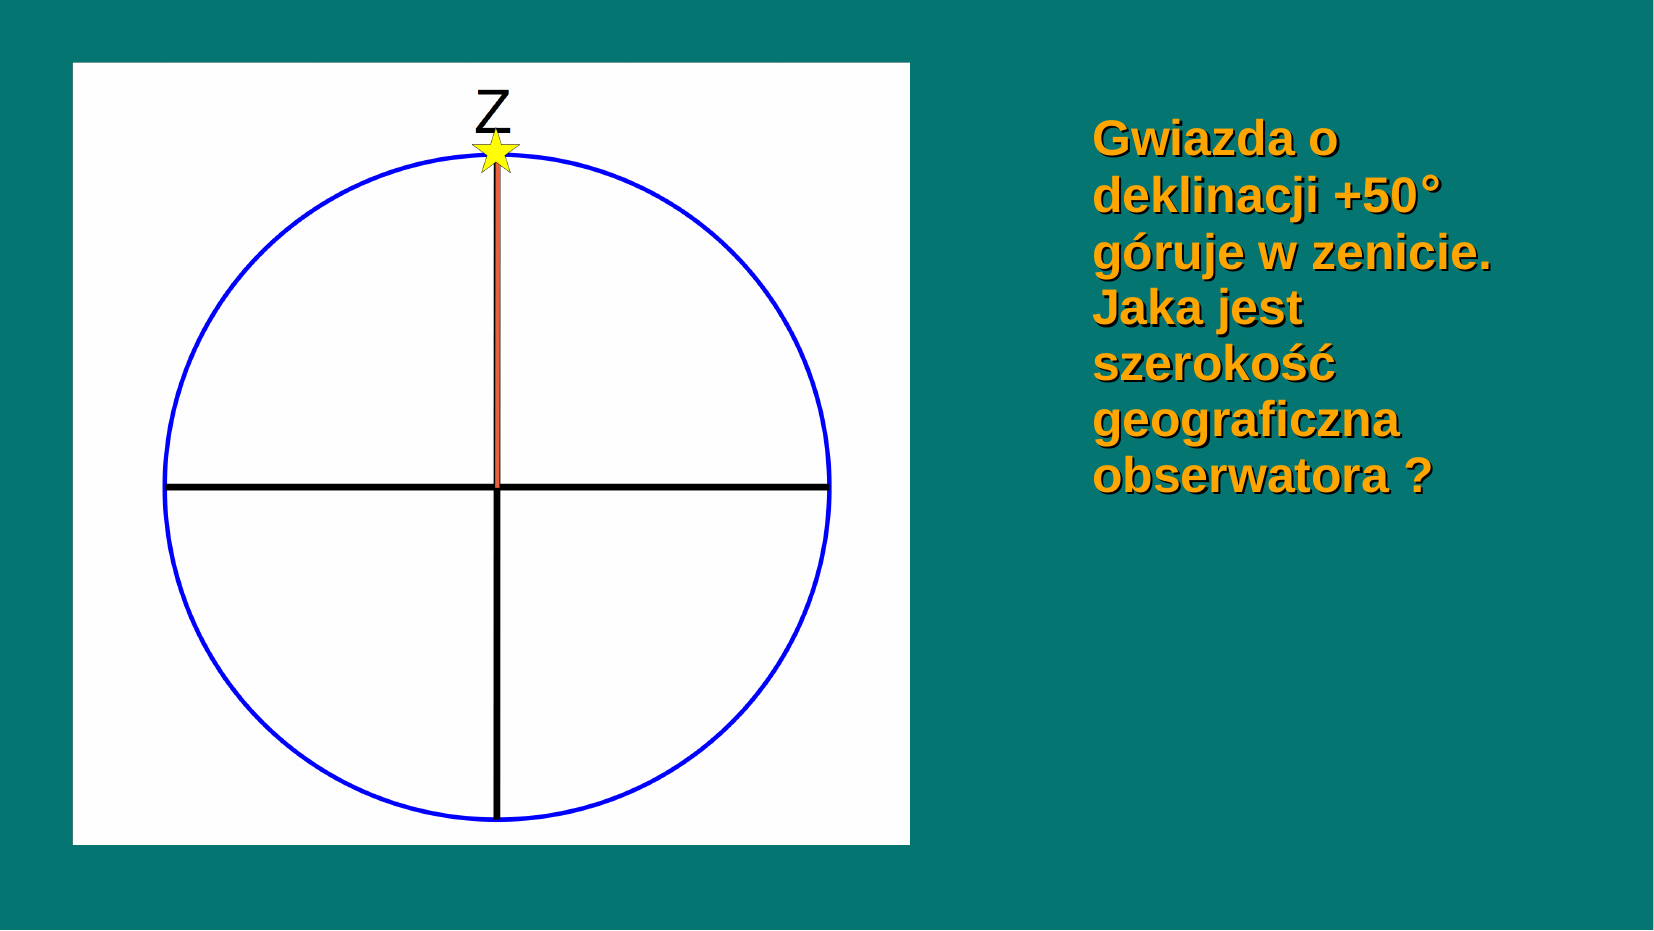

Gwiazda o deklinacji +50° góruje w zenicie. Jaka jest szerokość geograficzna obserwatora ?